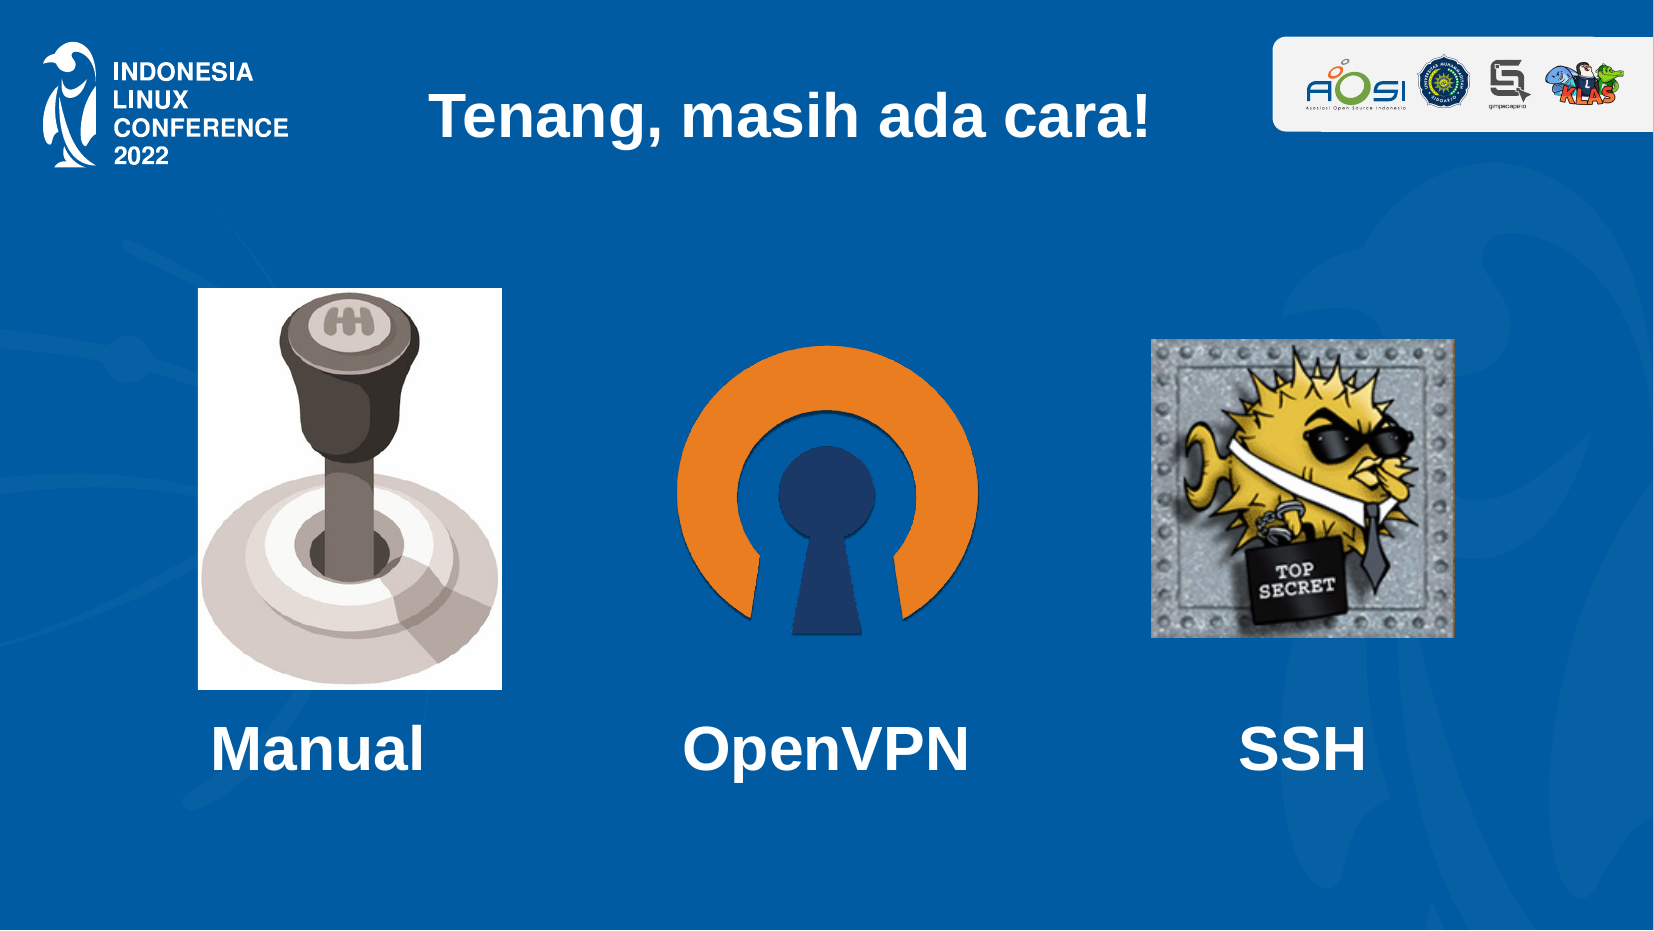

Tenang, masih ada cara!
Manual
OpenVPN
SSH